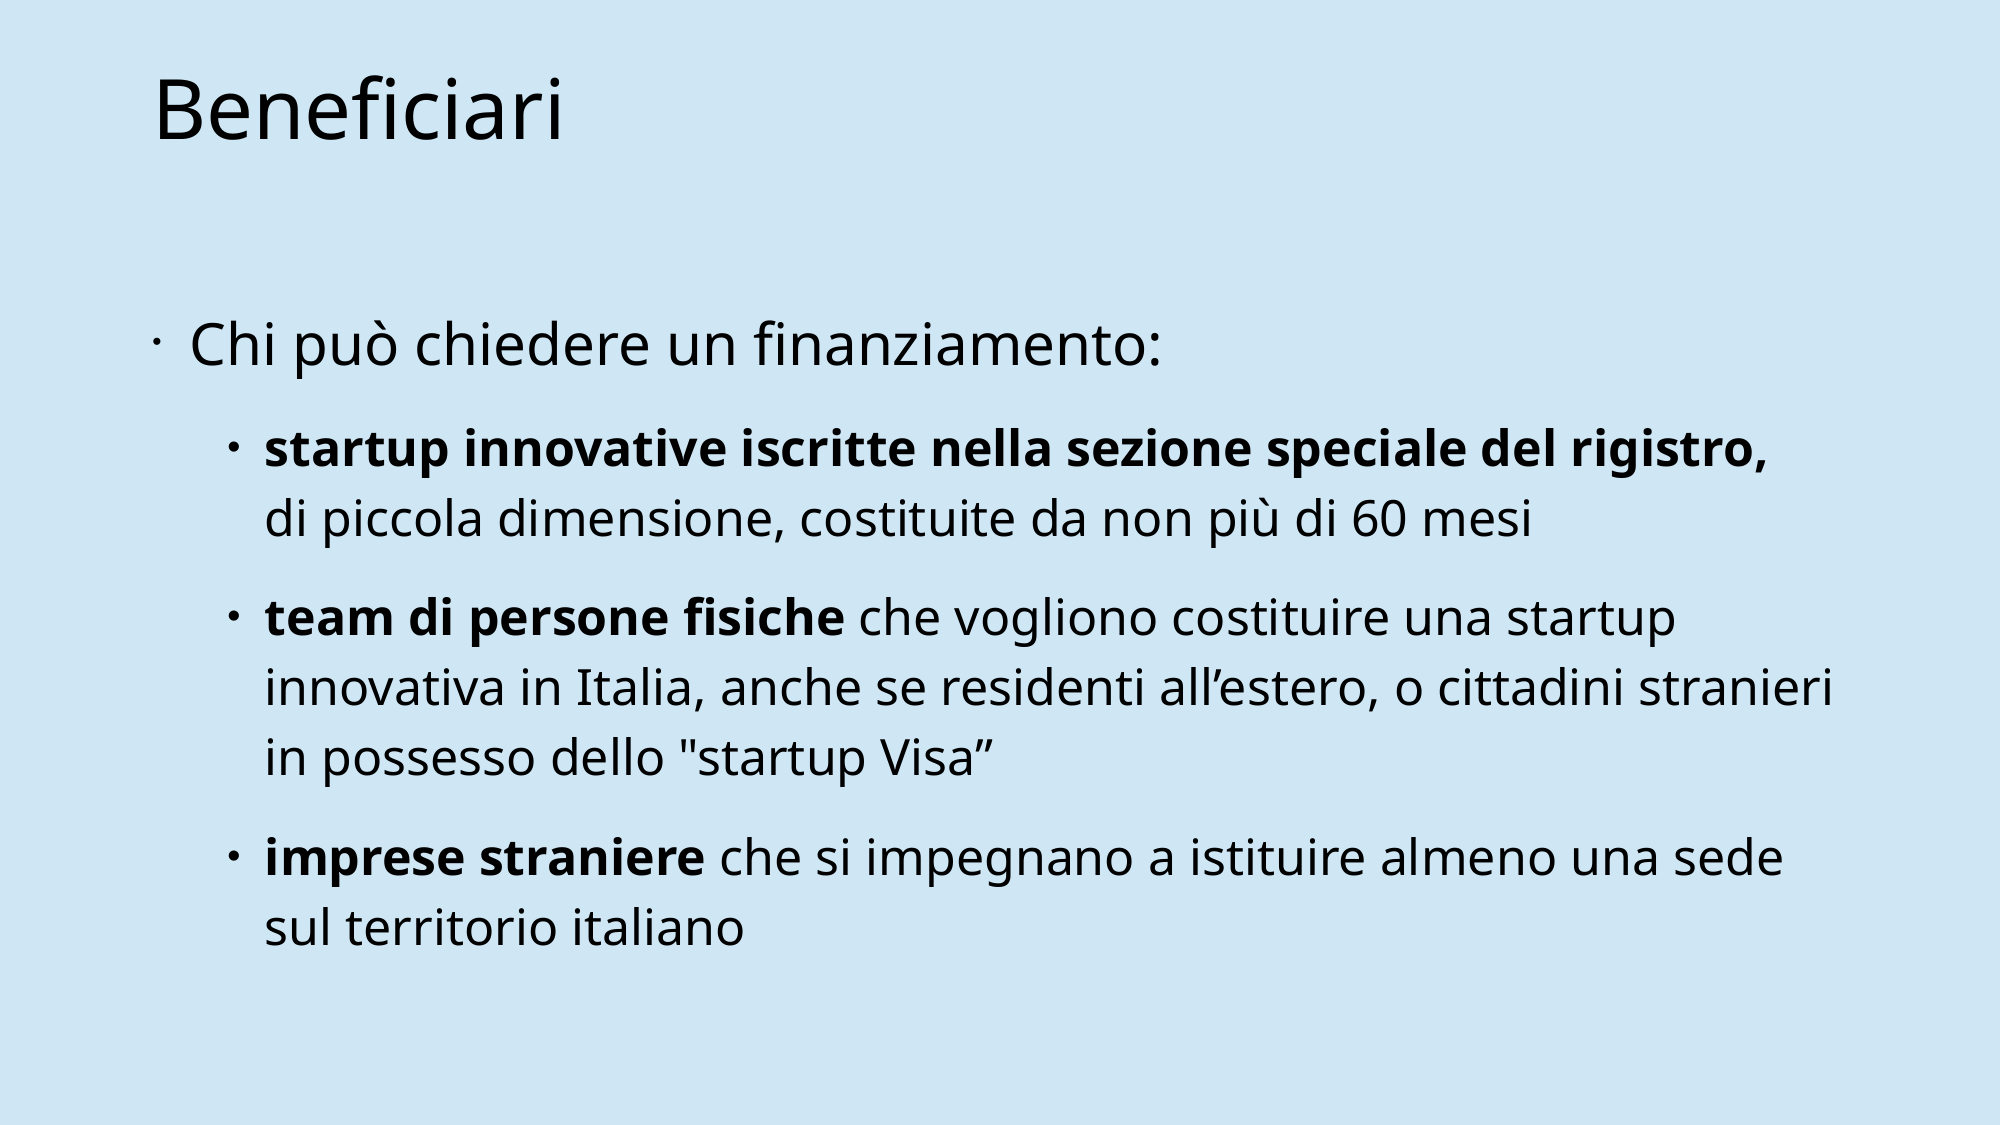

# Beneficiari
Chi può chiedere un finanziamento:
startup innovative iscritte nella sezione speciale del rigistro, di piccola dimensione, costituite da non più di 60 mesi
team di persone fisiche che vogliono costituire una startup innovativa in Italia, anche se residenti all’estero, o cittadini stranieri in possesso dello "startup Visa”
imprese straniere che si impegnano a istituire almeno una sede sul territorio italiano